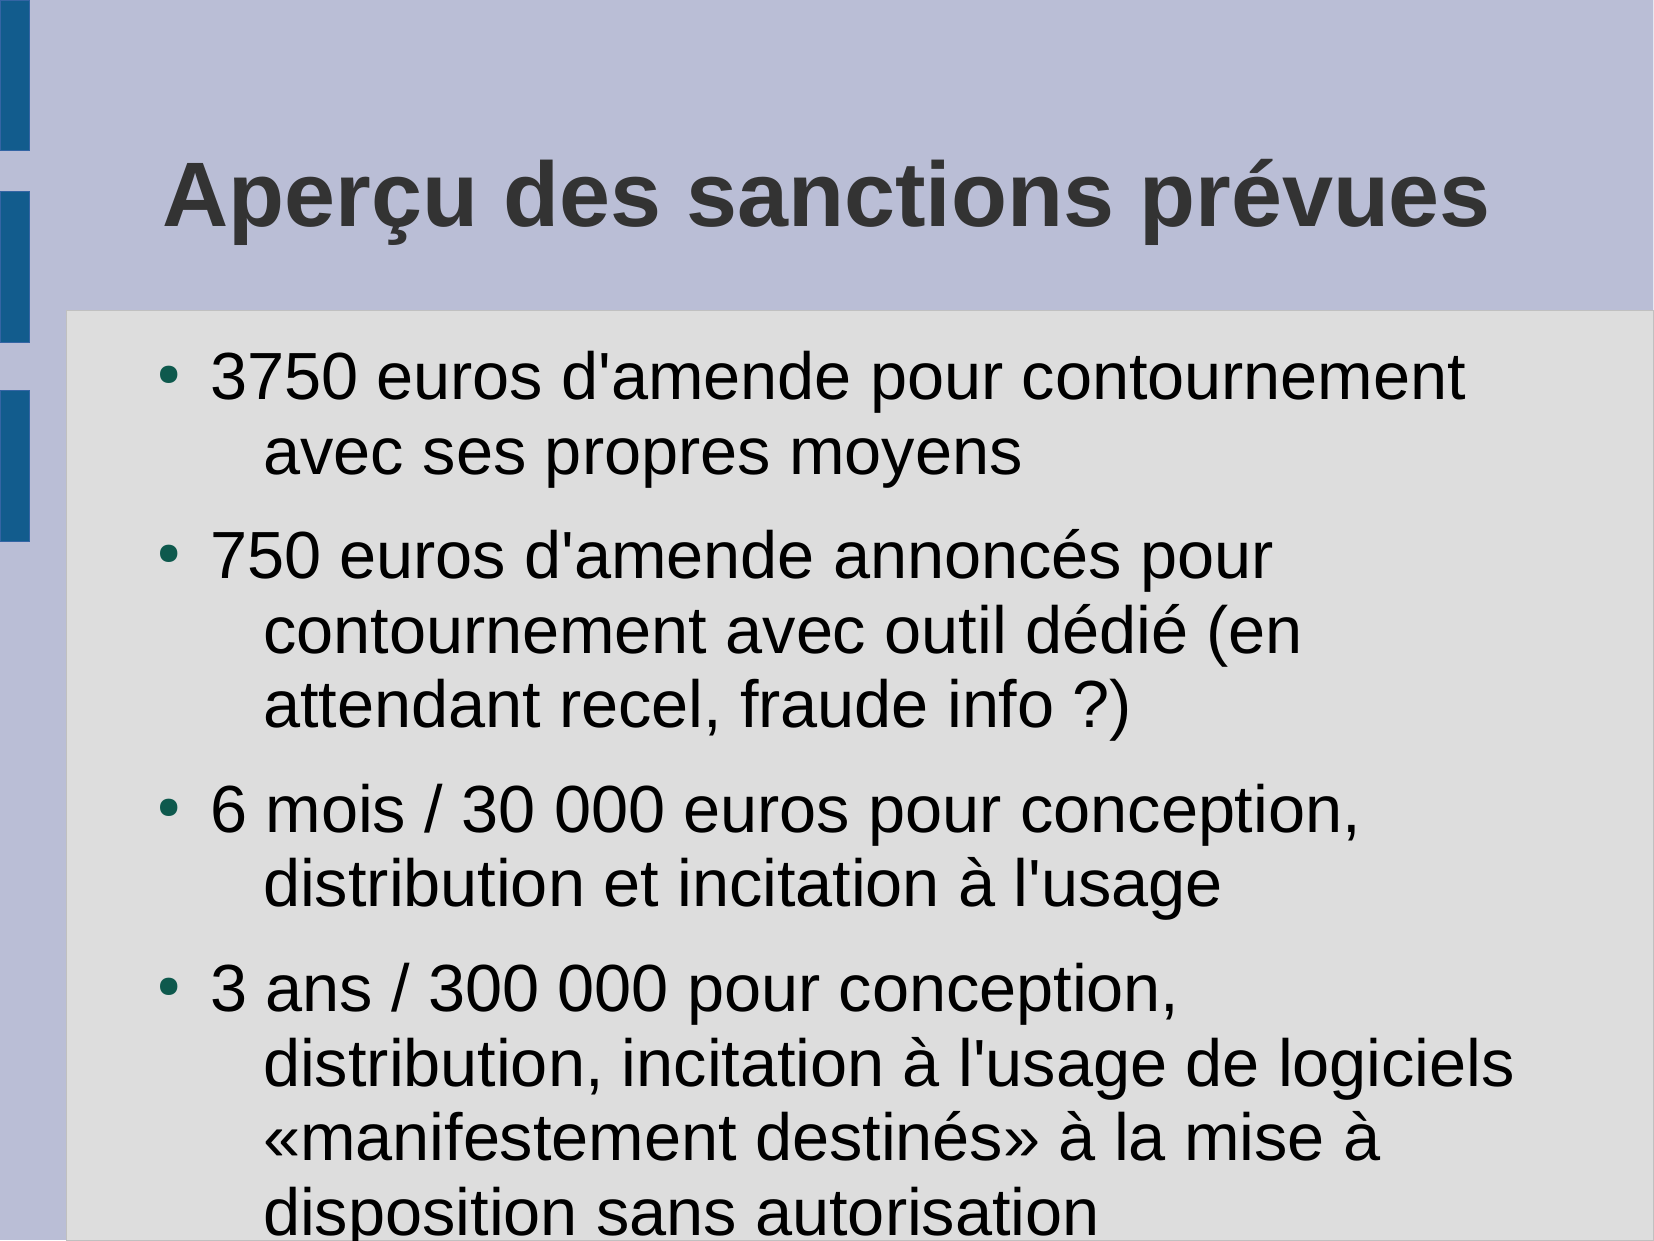

# Aperçu des sanctions prévues
3750 euros d'amende pour contournement avec ses propres moyens
750 euros d'amende annoncés pour contournement avec outil dédié (en attendant recel, fraude info ?)
6 mois / 30 000 euros pour conception, distribution et incitation à l'usage
3 ans / 300 000 pour conception, distribution, incitation à l'usage de logiciels «manifestement destinés» à la mise à disposition sans autorisation